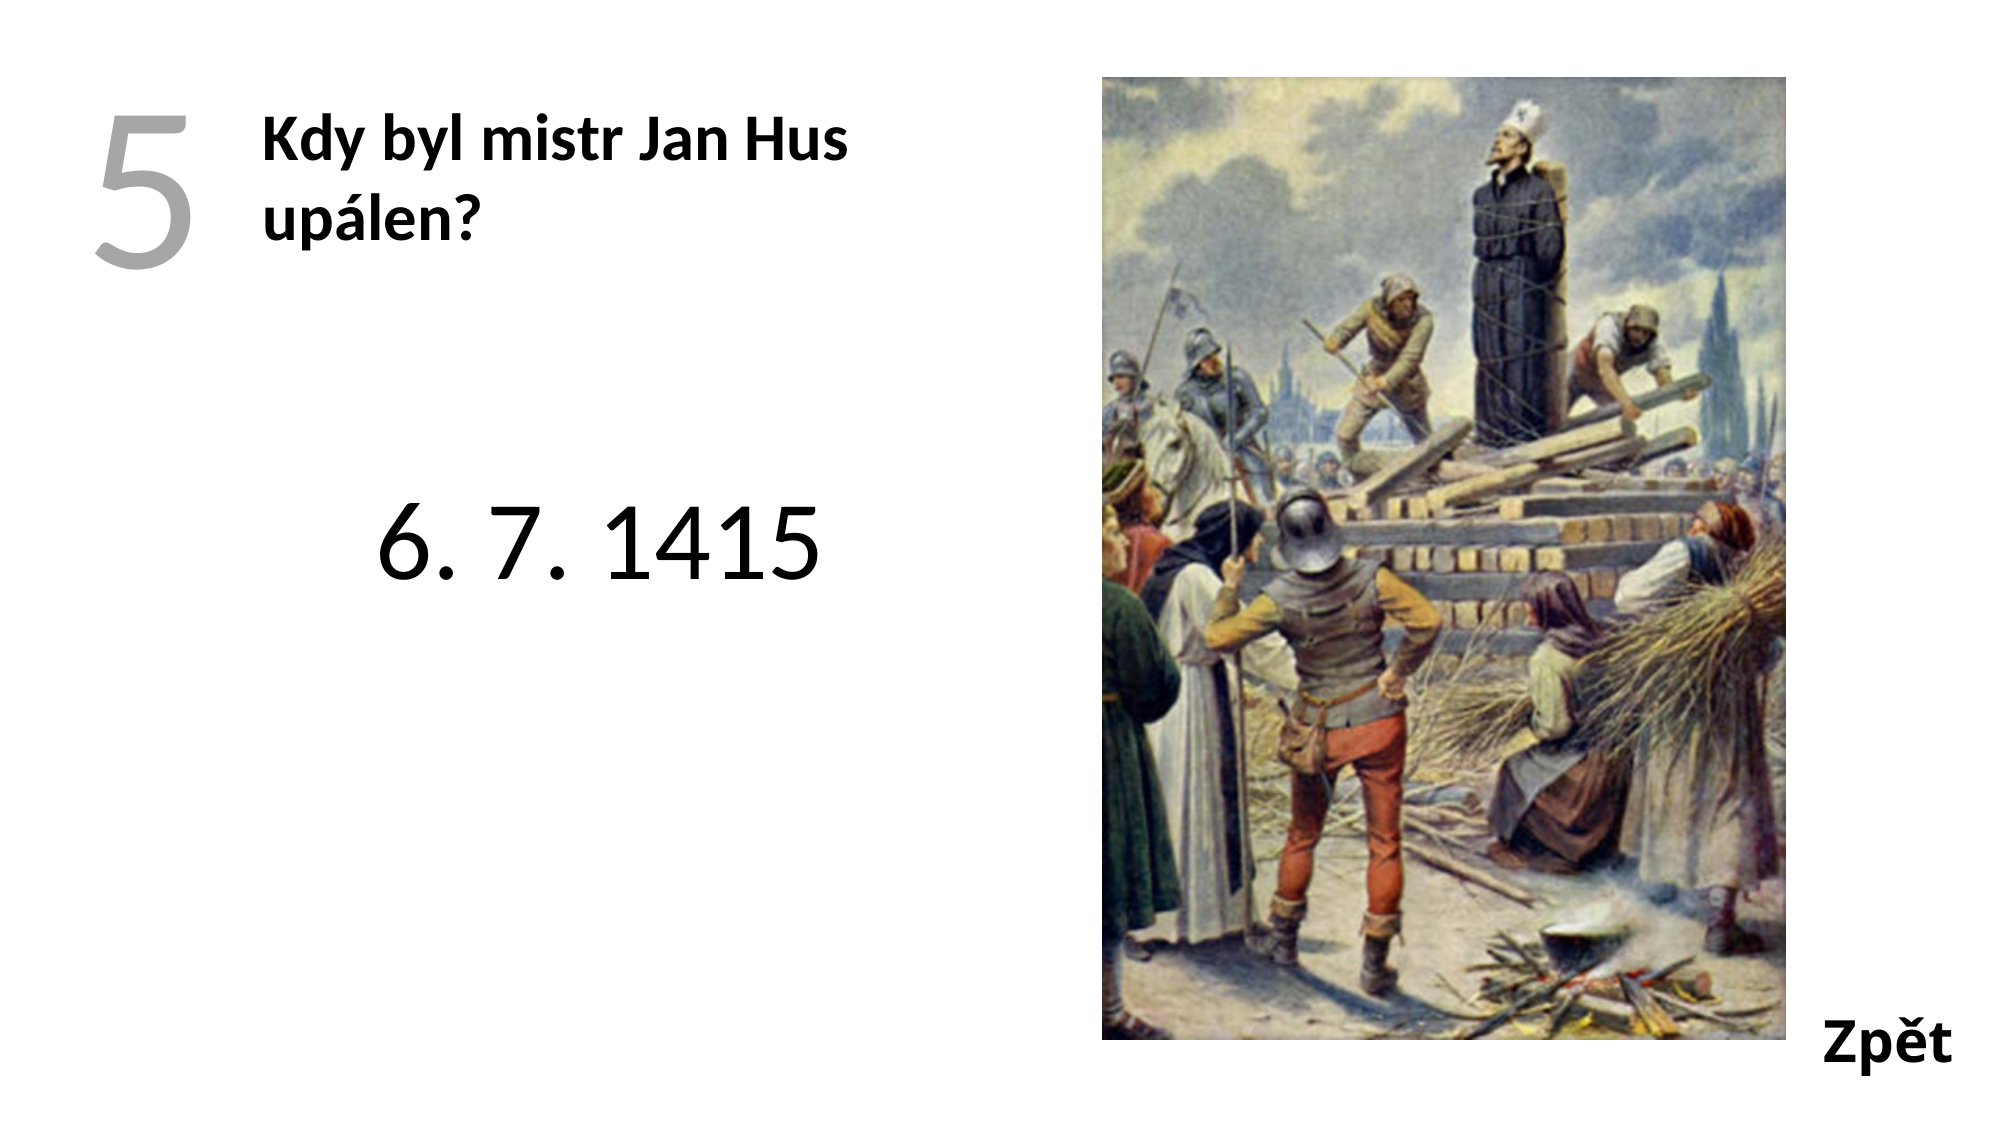

5
Kdy byl mistr Jan Hus upálen?
6. 7. 1415
Zpět